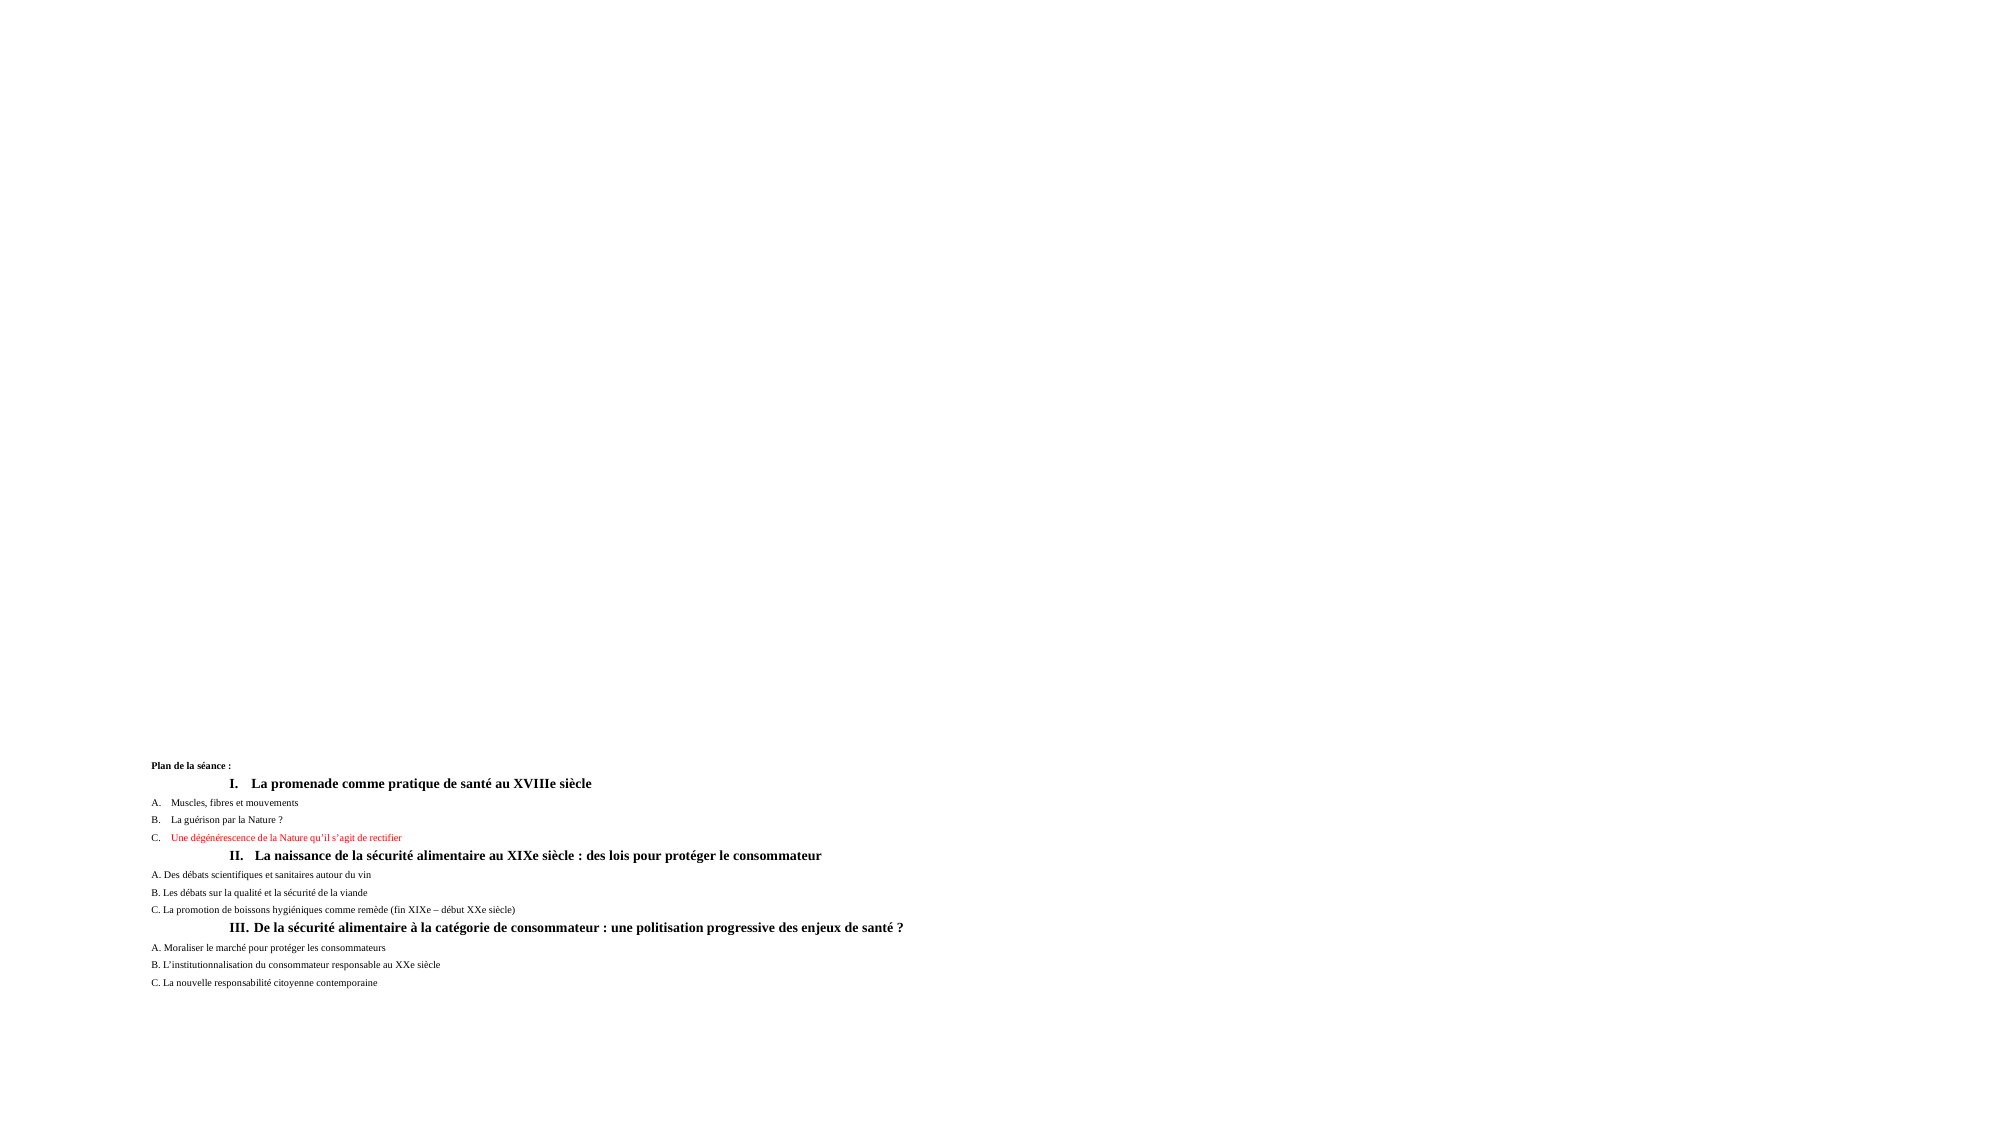

# Plan de la séance :
La promenade comme pratique de santé au XVIIIe siècle
Muscles, fibres et mouvements
La guérison par la Nature ?
Une dégénérescence de la Nature qu’il s’agit de rectifier
 La naissance de la sécurité alimentaire au XIXe siècle : des lois pour protéger le consommateur
A. Des débats scientifiques et sanitaires autour du vin
B. Les débats sur la qualité et la sécurité de la viande
C. La promotion de boissons hygiéniques comme remède (fin XIXe – début XXe siècle)
De la sécurité alimentaire à la catégorie de consommateur : une politisation progressive des enjeux de santé ?
A. Moraliser le marché pour protéger les consommateurs
B. L’institutionnalisation du consommateur responsable au XXe siècle
C. La nouvelle responsabilité citoyenne contemporaine